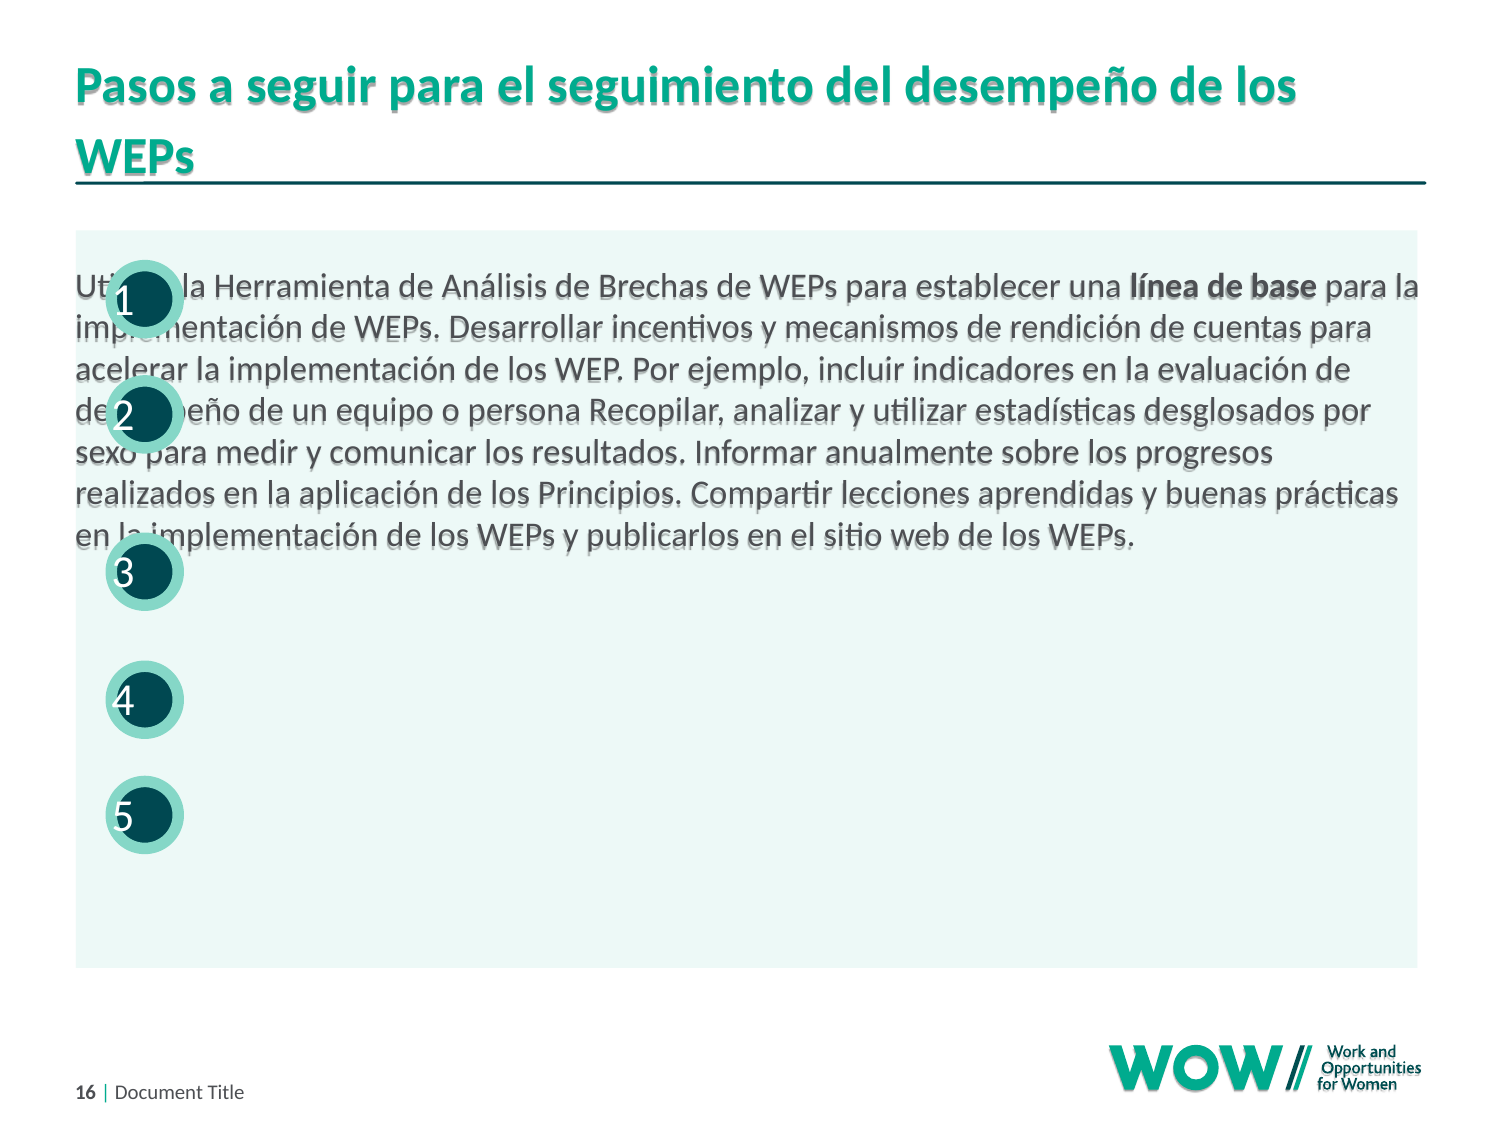

Pasos a seguir para el seguimiento del desempeño de los WEPs
# Utilizar la Herramienta de Análisis de Brechas de WEPs para establecer una línea de base para la implementación de WEPs. Desarrollar incentivos y mecanismos de rendición de cuentas para acelerar la implementación de los WEP. Por ejemplo, incluir indicadores en la evaluación de desempeño de un equipo o persona Recopilar, analizar y utilizar estadísticas desglosados por sexo para medir y comunicar los resultados. Informar anualmente sobre los progresos realizados en la aplicación de los Principios. Compartir lecciones aprendidas y buenas prácticas en la implementación de los WEPs y publicarlos en el sitio web de los WEPs.
1
2
3
4
5
16 | Document Title